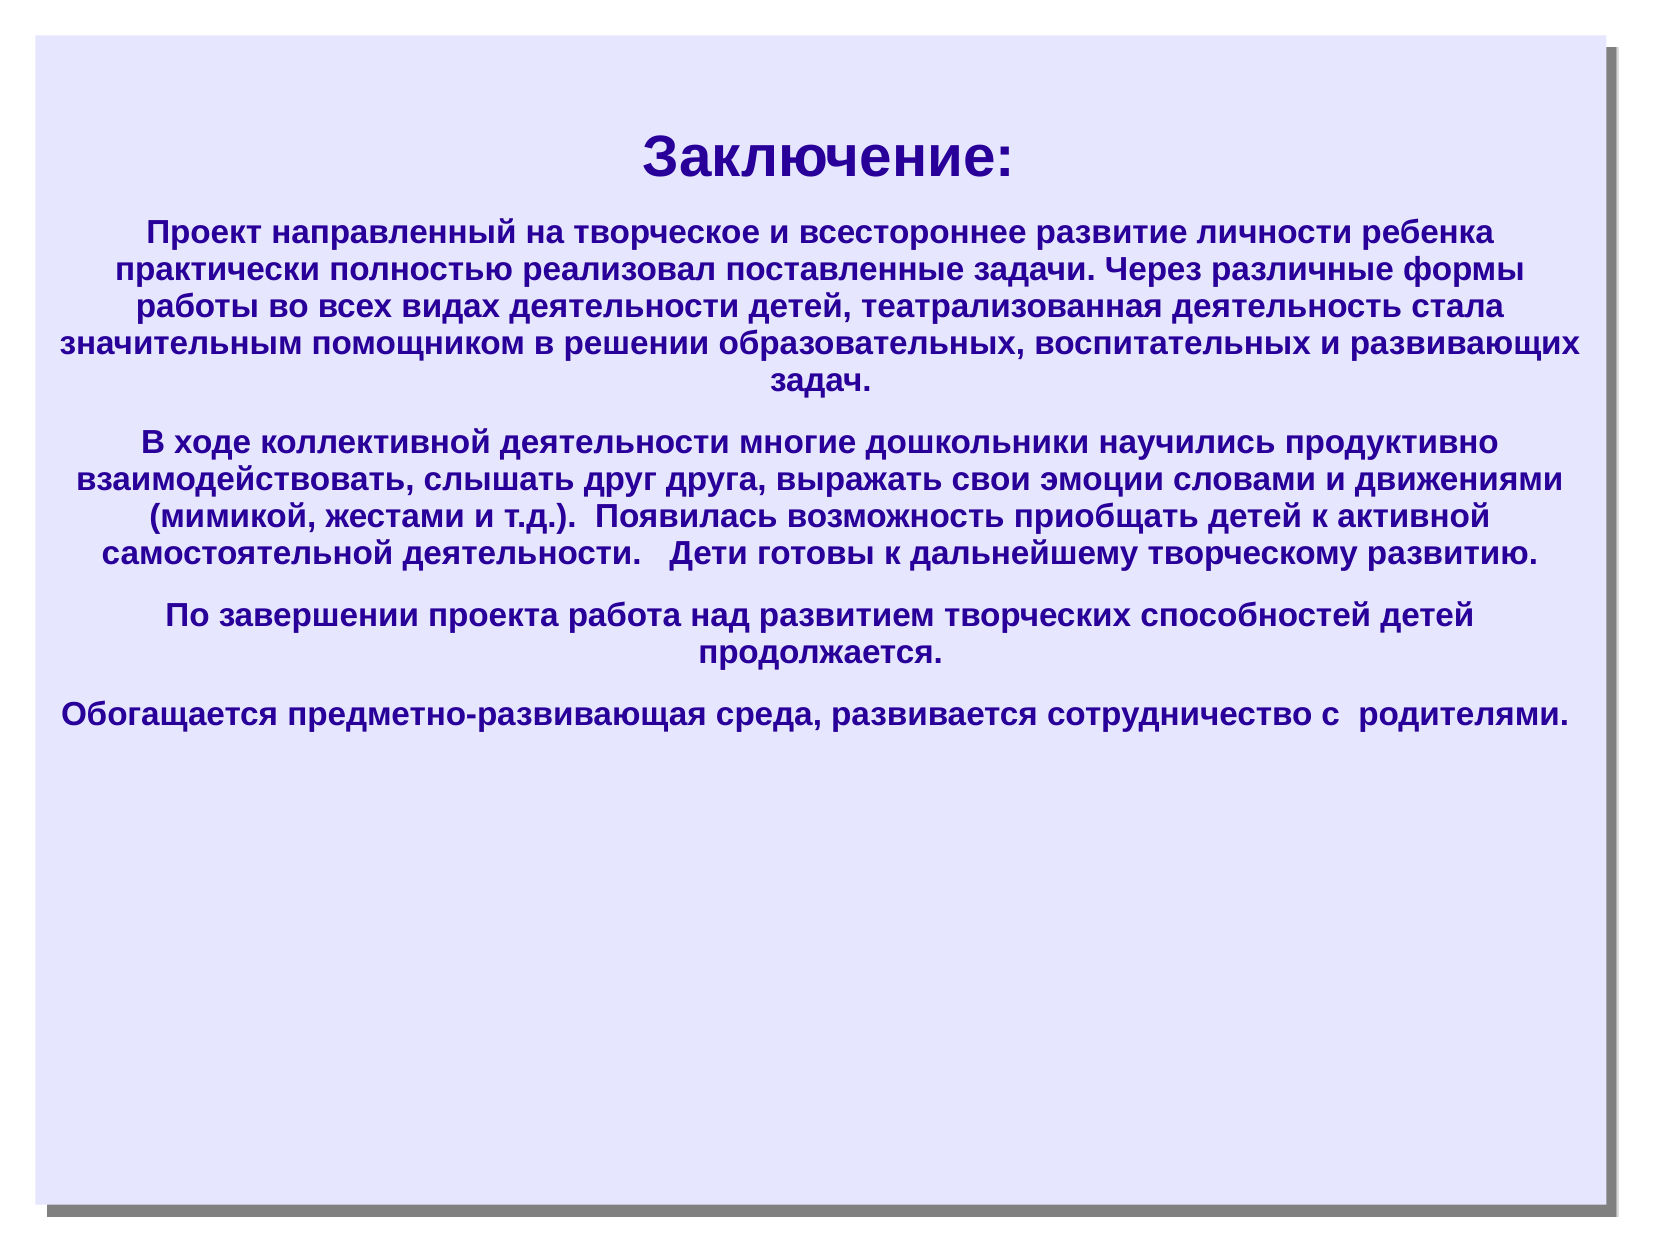

Заключение:
 Проект направленный на творческое и всестороннее развитие личности ребенка практически полностью реализовал поставленные задачи. Через различные формы работы во всех видах деятельности детей, театрализованная деятельность стала значительным помощником в решении образовательных, воспитательных и развивающих задач.
В ходе коллективной деятельности многие дошкольники научились продуктивно взаимодействовать, слышать друг друга, выражать свои эмоции словами и движениями (мимикой, жестами и т.д.). Появилась возможность приобщать детей к активной самостоятельной деятельности. Дети готовы к дальнейшему творческому развитию.
 По завершении проекта работа над развитием творческих способностей детей продолжается.
Обогащается предметно-развивающая среда, развивается сотрудничество с родителями.